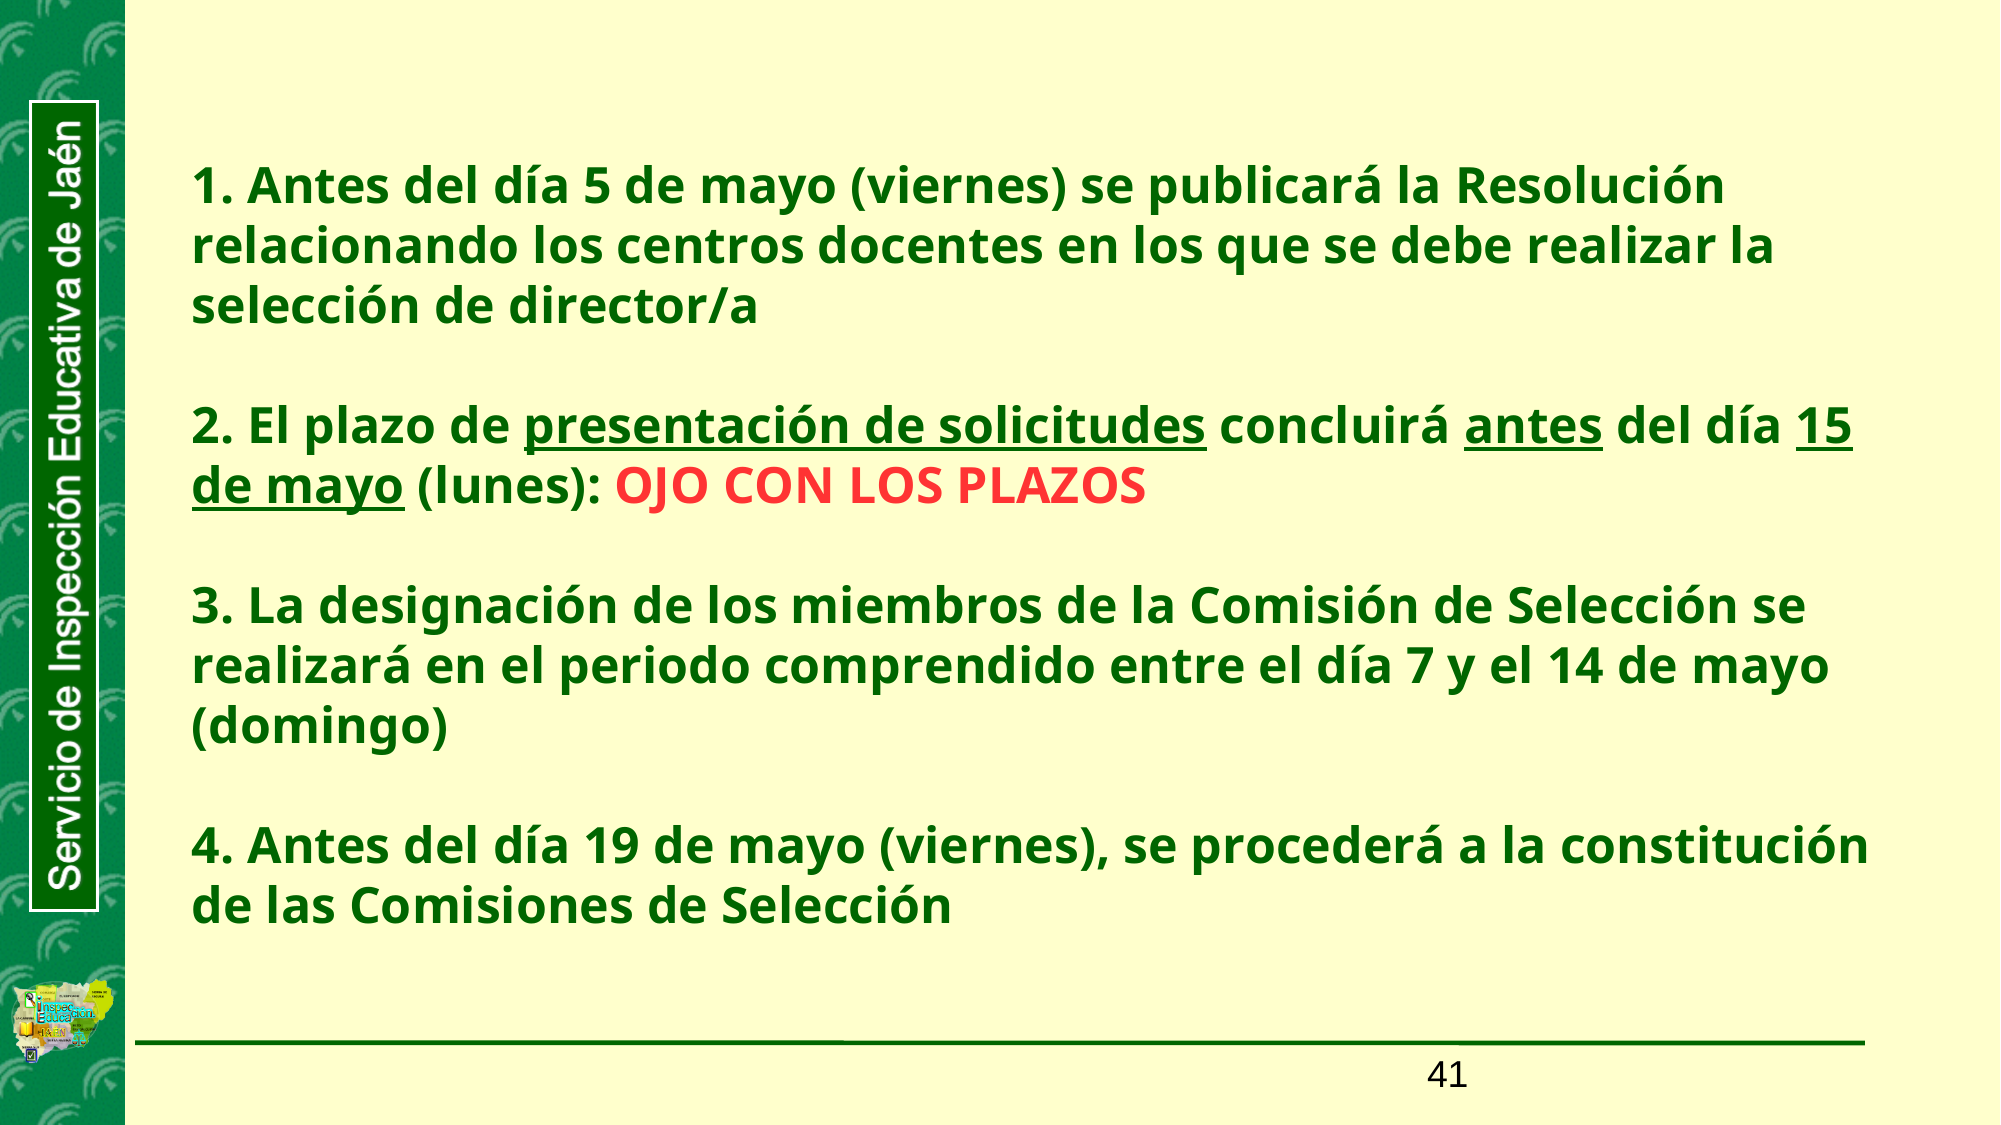

1. Antes del día 5 de mayo (viernes) se publicará la Resolución relacionando los centros docentes en los que se debe realizar la selección de director/a
2. El plazo de presentación de solicitudes concluirá antes del día 15 de mayo (lunes): OJO CON LOS PLAZOS
3. La designación de los miembros de la Comisión de Selección se realizará en el periodo comprendido entre el día 7 y el 14 de mayo (domingo)
4. Antes del día 19 de mayo (viernes), se procederá a la constitución de las Comisiones de Selección